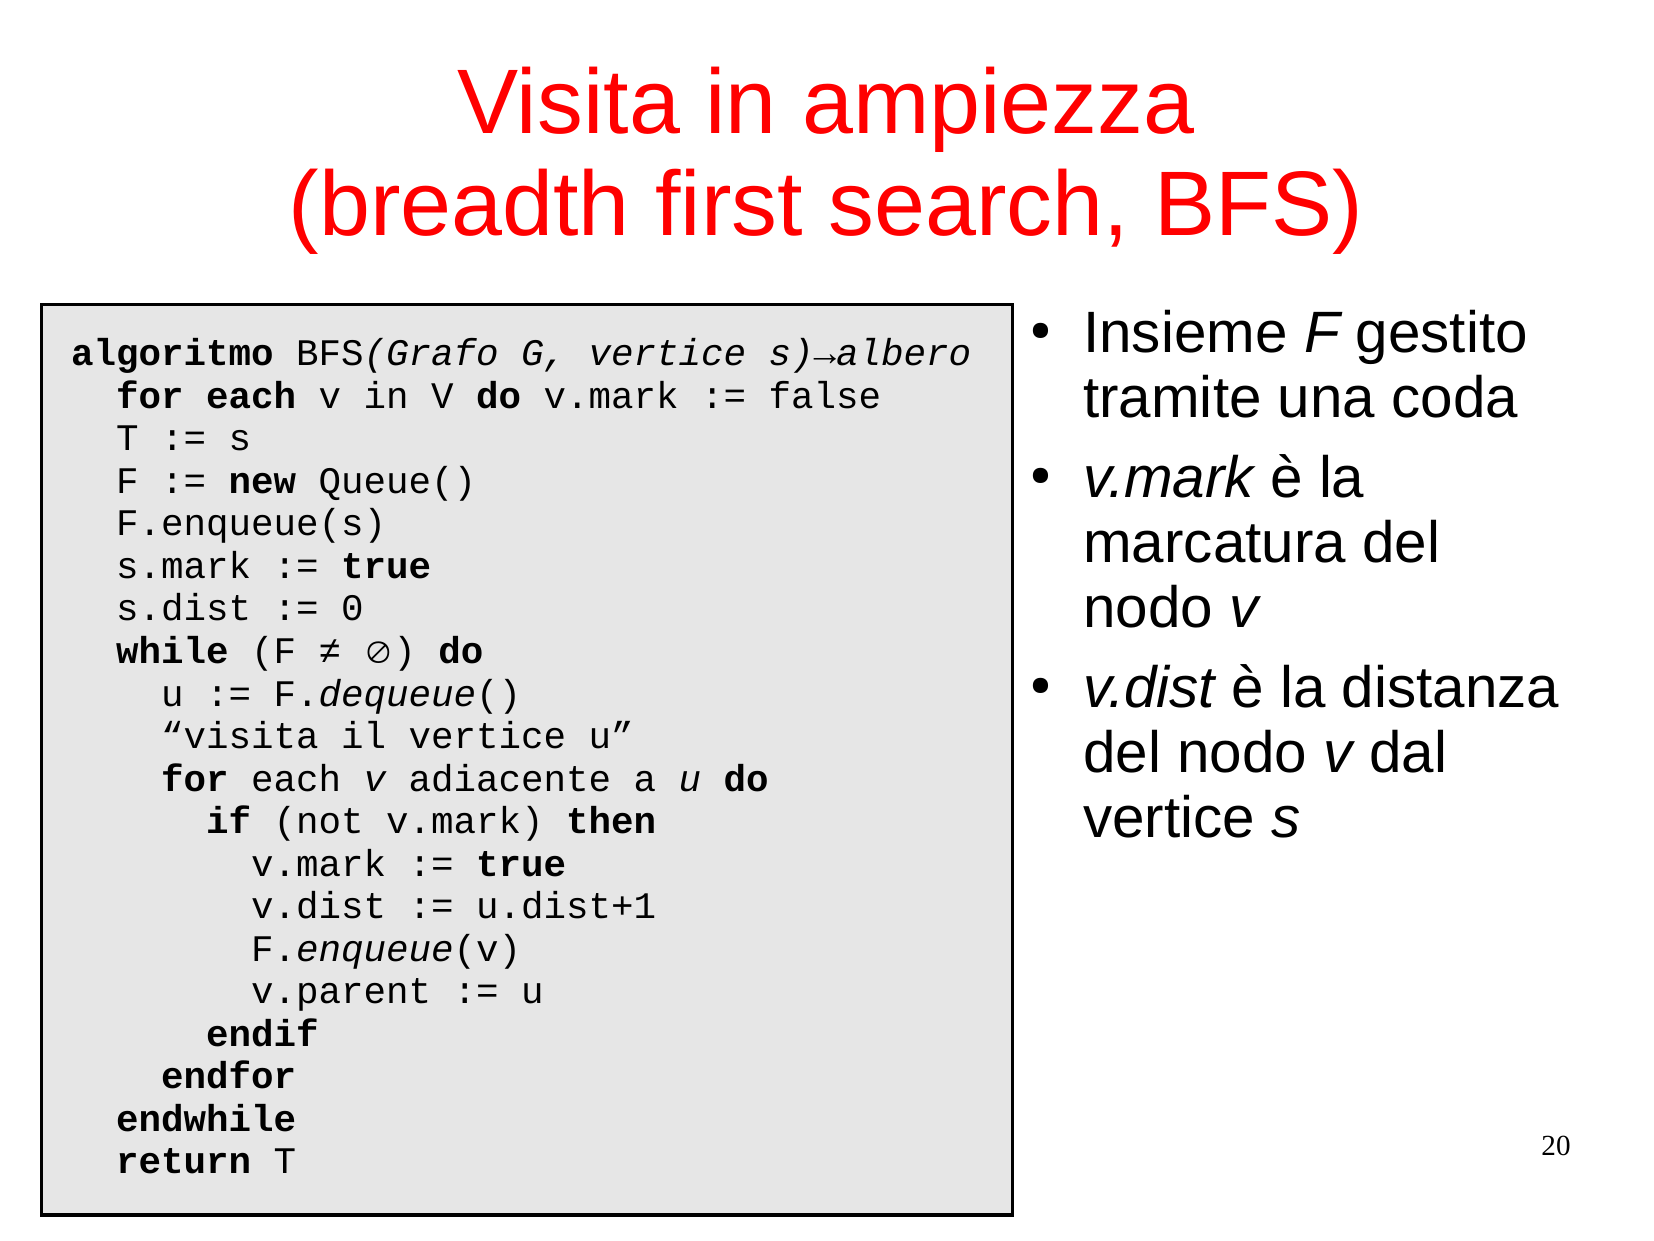

# Visita in ampiezza (breadth first search, BFS)
Insieme F gestito tramite una coda
v.mark è la marcatura del nodo v
v.dist è la distanza del nodo v dal vertice s
algoritmo BFS(Grafo G, vertice s)→albero
 for each v in V do v.mark := false
 T := s
 F := new Queue()
 F.enqueue(s)
 s.mark := true
 s.dist := 0
 while (F ≠ ) do
 u := F.dequeue()
 “visita il vertice u”
 for each v adiacente a u do
 if (not v.mark) then
 v.mark := true
 v.dist := u.dist+1
 F.enqueue(v)
 v.parent := u
 endif
 endfor
 endwhile
 return T
Algoritmi e Strutture Dati
20